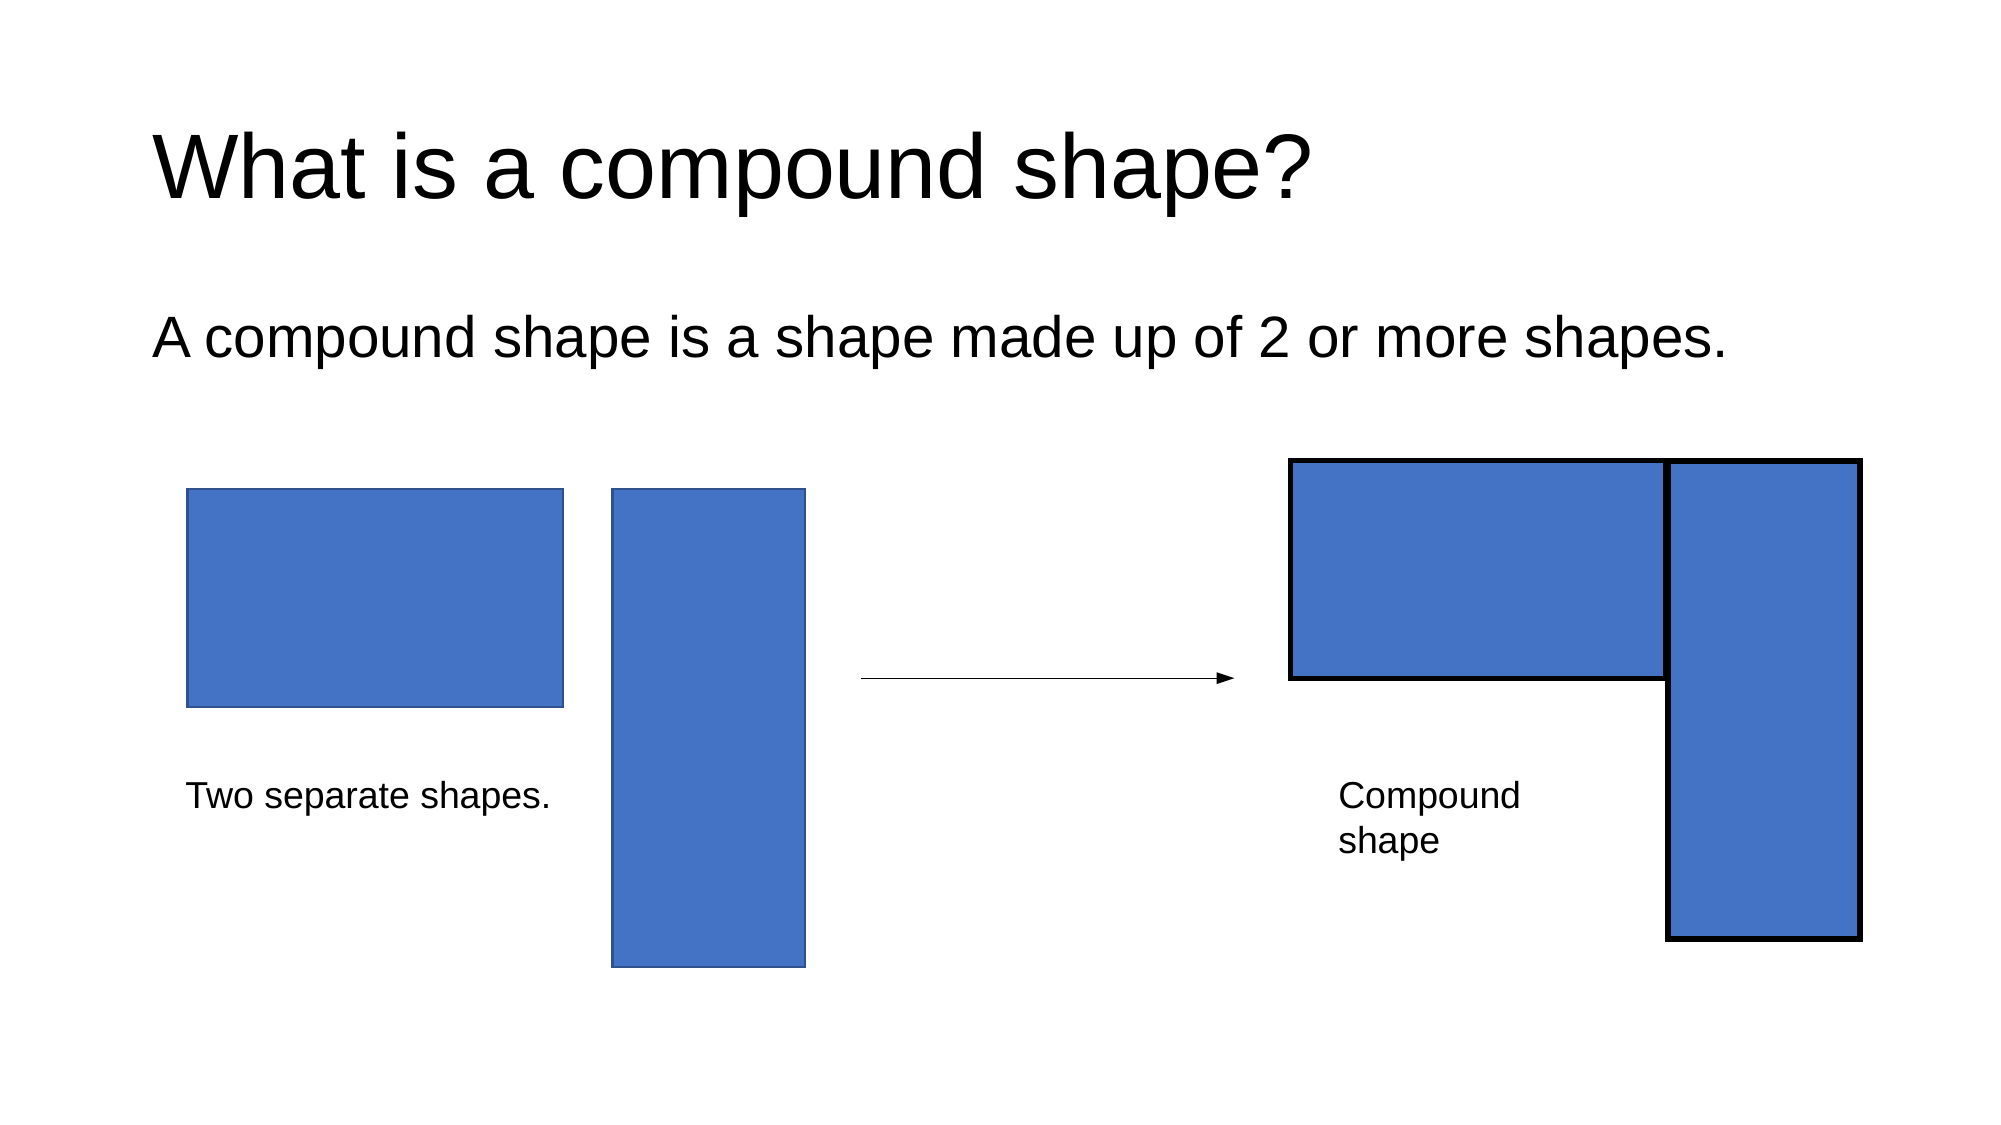

# What is a compound shape?
A compound shape is a shape made up of 2 or more shapes.
Two separate shapes.
Compound shape